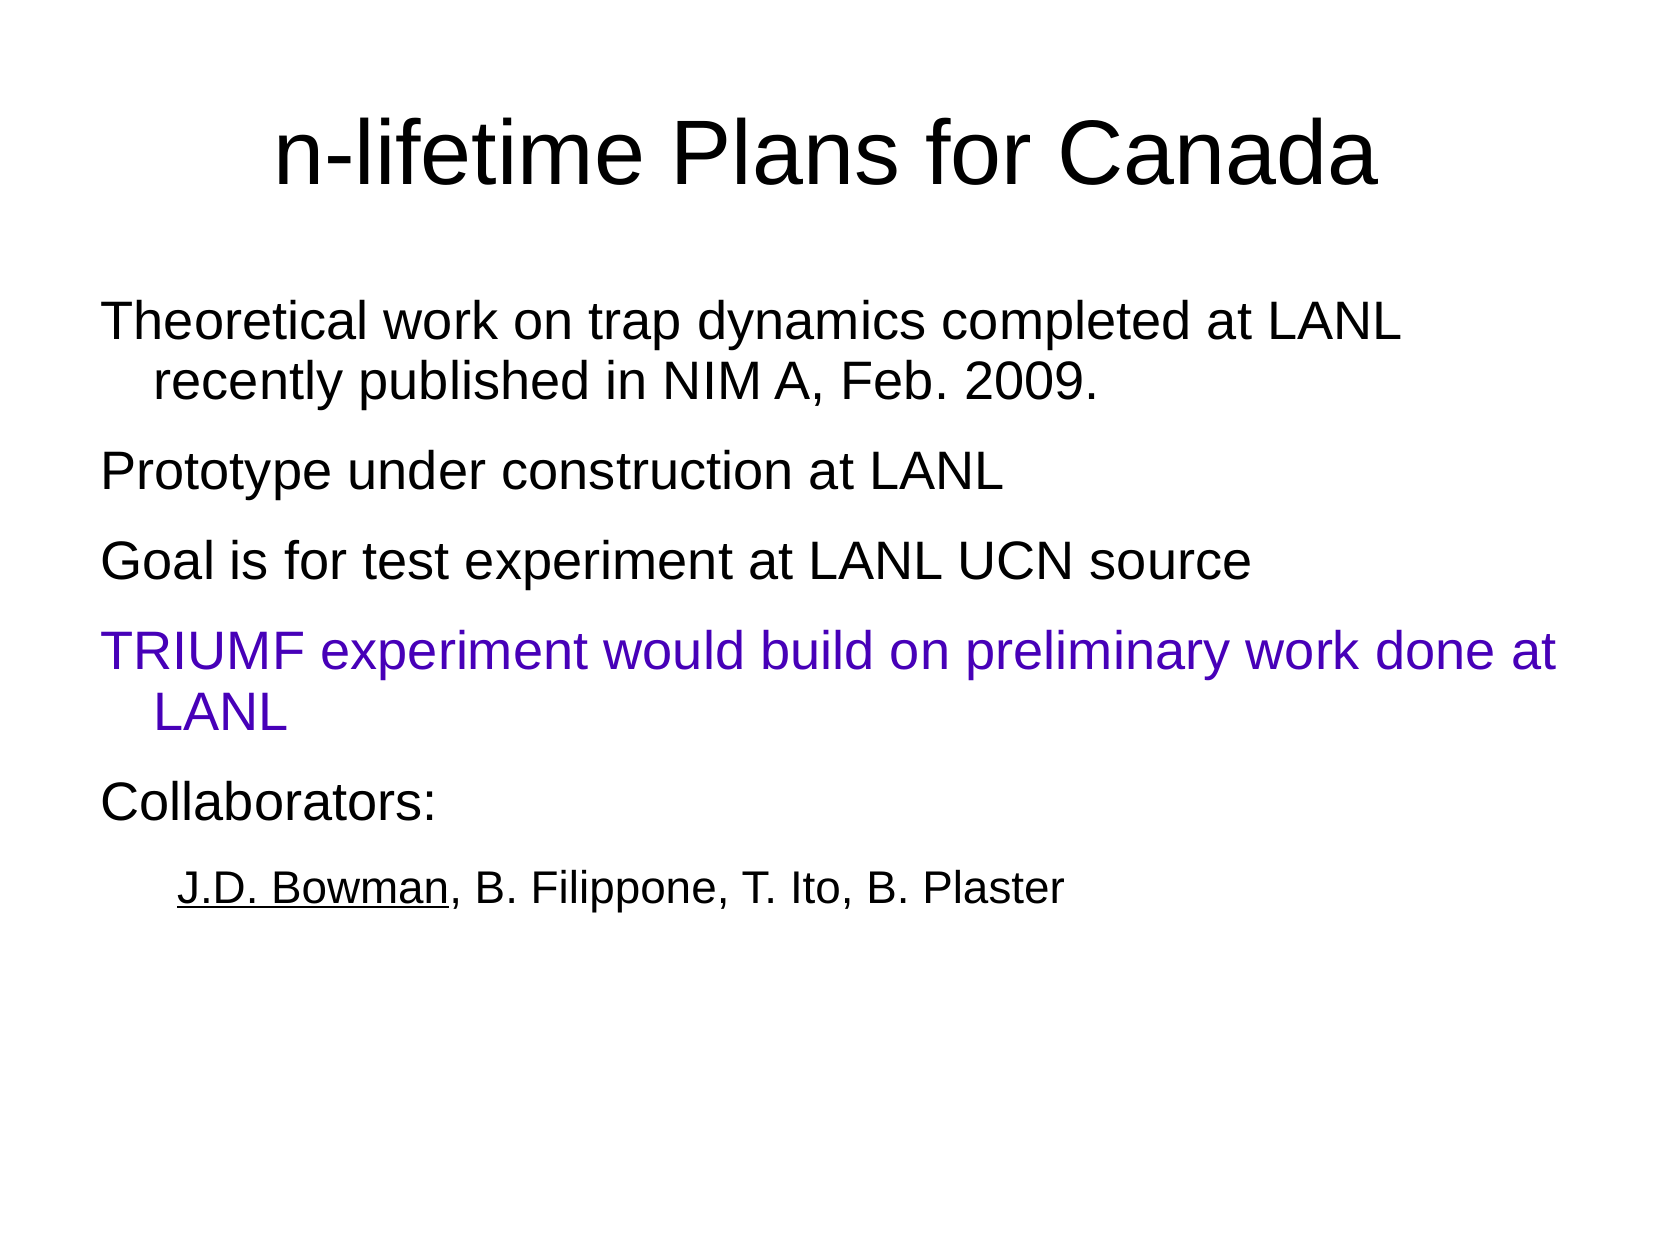

# n-lifetime Plans for Canada
Theoretical work on trap dynamics completed at LANL recently published in NIM A, Feb. 2009.
Prototype under construction at LANL
Goal is for test experiment at LANL UCN source
TRIUMF experiment would build on preliminary work done at LANL
Collaborators:
J.D. Bowman, B. Filippone, T. Ito, B. Plaster